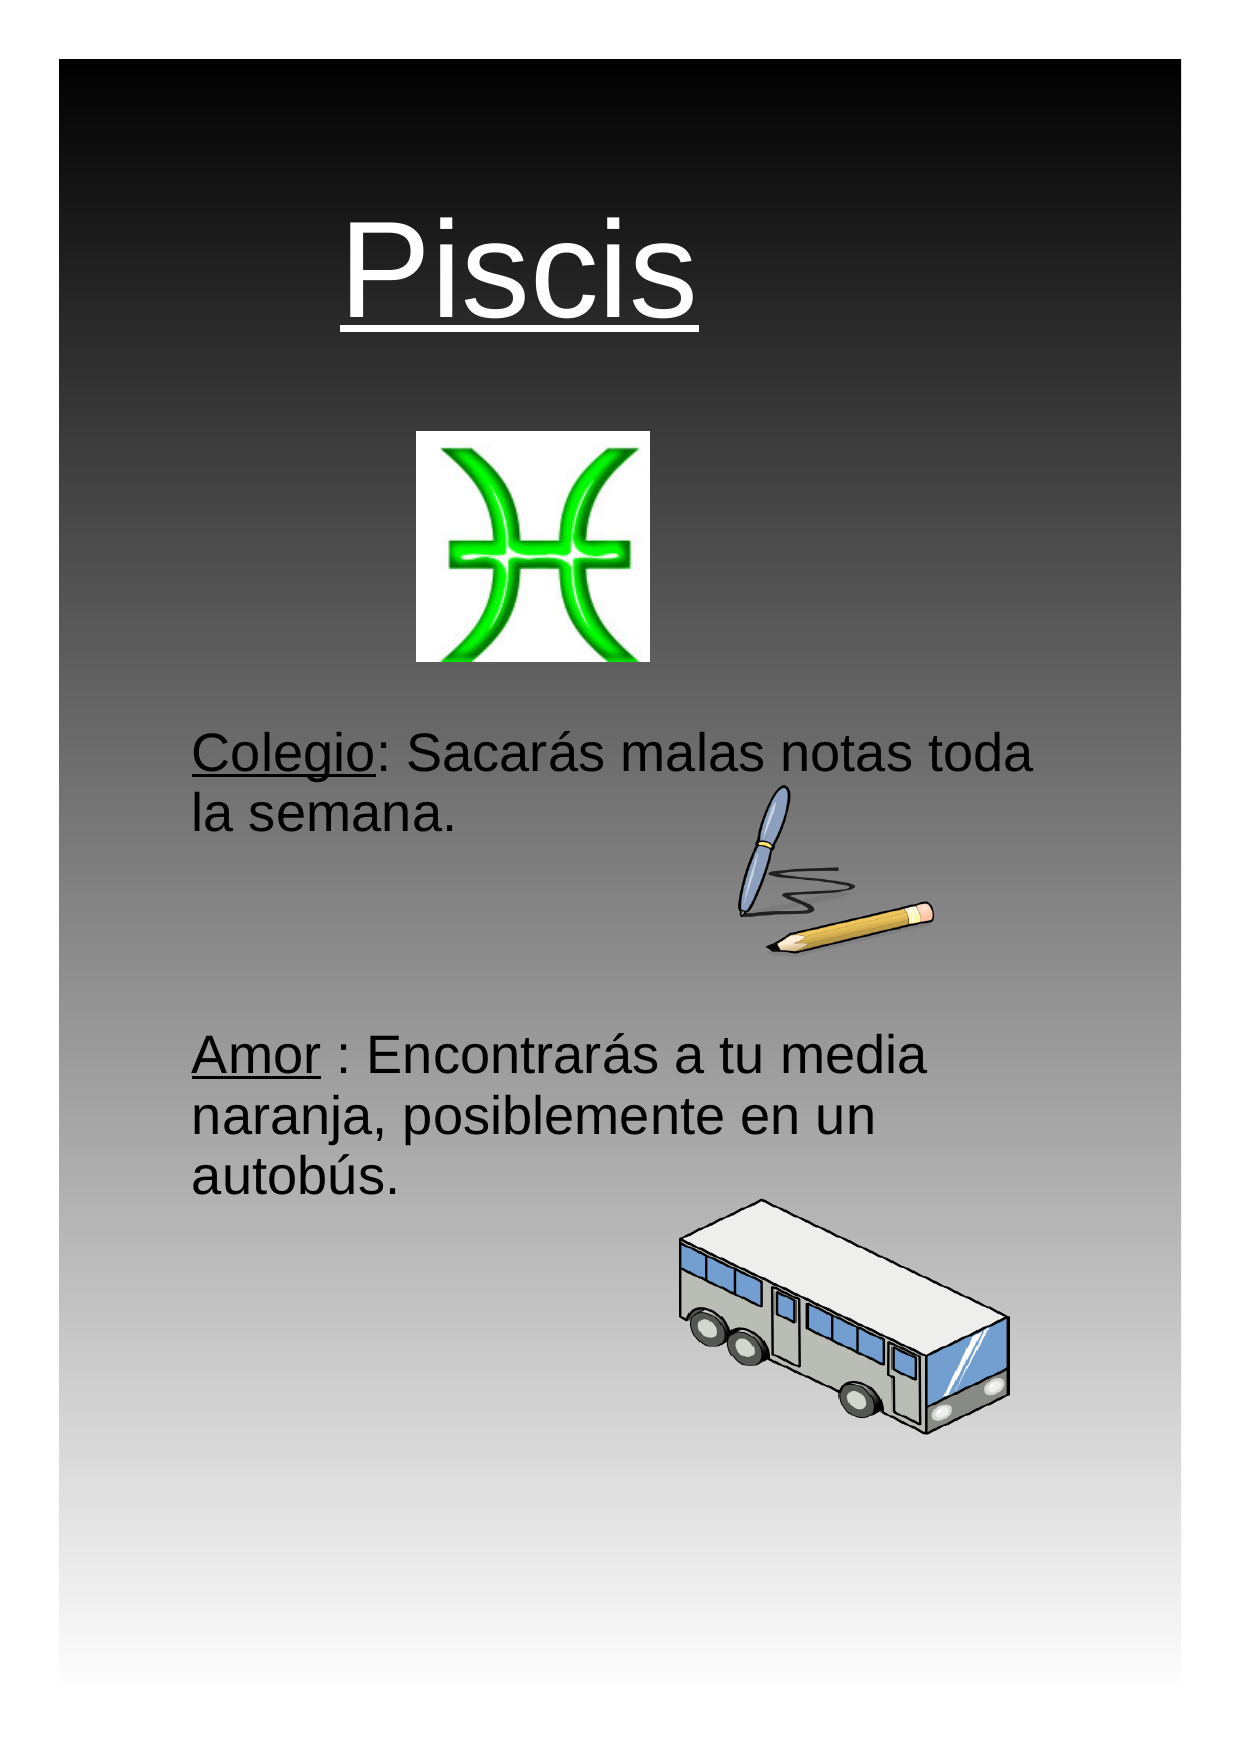

Piscis
Colegio: Sacarás malas notas toda la semana.
Amor : Encontrarás a tu media naranja, posiblemente en un autobús.